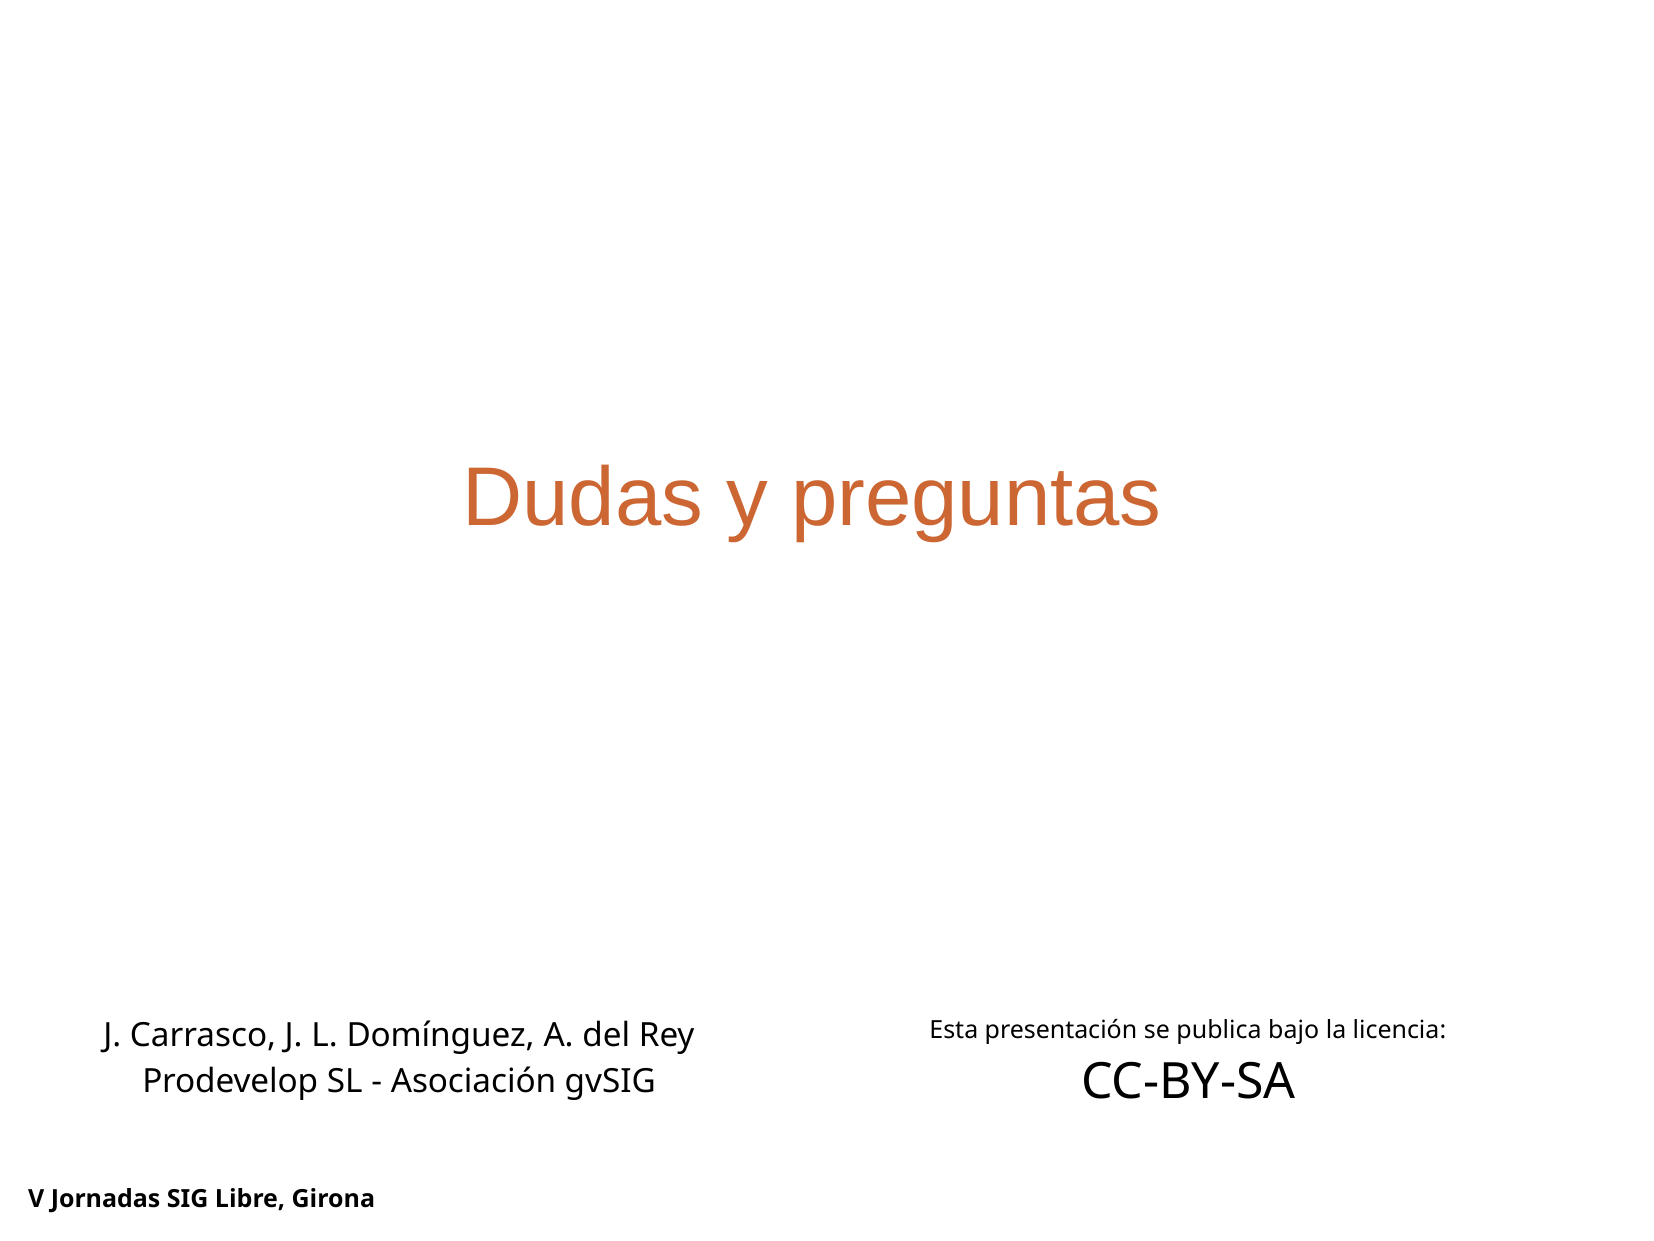

Dudas y preguntas
J. Carrasco, J. L. Domínguez, A. del Rey
Prodevelop SL - Asociación gvSIG
Esta presentación se publica bajo la licencia:
CC-BY-SA